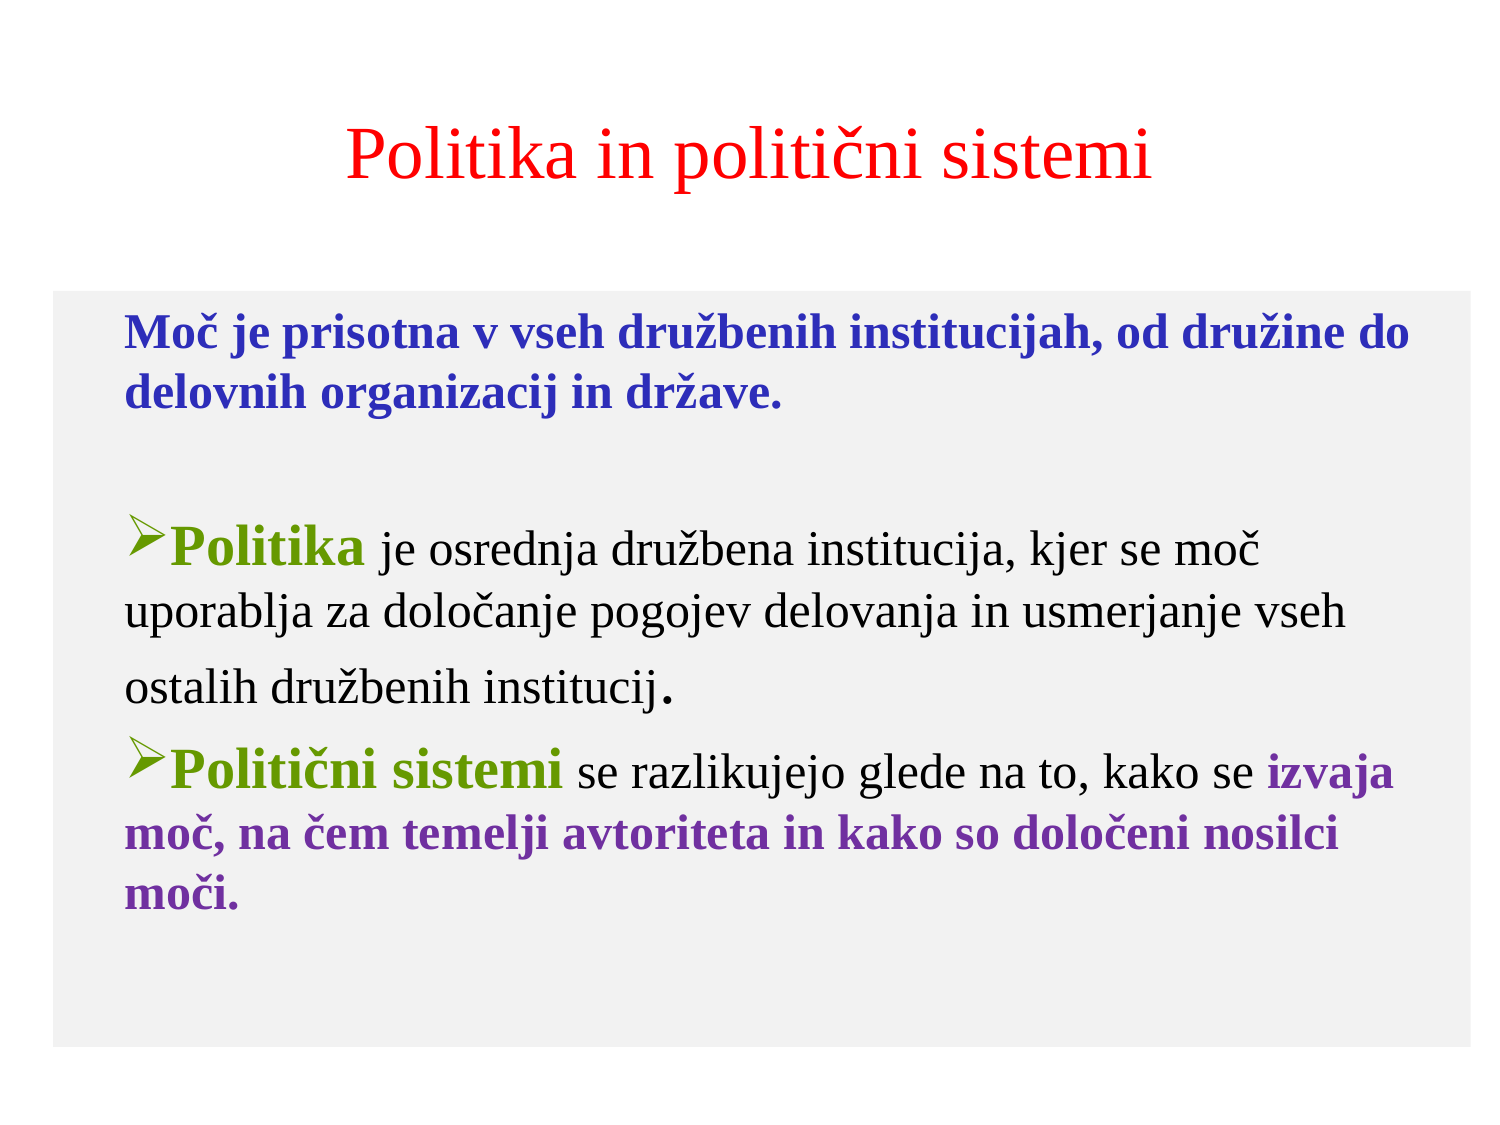

# Politika in politični sistemi
Moč je prisotna v vseh družbenih institucijah, od družine do delovnih organizacij in države.
Politika je osrednja družbena institucija, kjer se moč uporablja za določanje pogojev delovanja in usmerjanje vseh ostalih družbenih institucij.
Politični sistemi se razlikujejo glede na to, kako se izvaja moč, na čem temelji avtoriteta in kako so določeni nosilci moči.